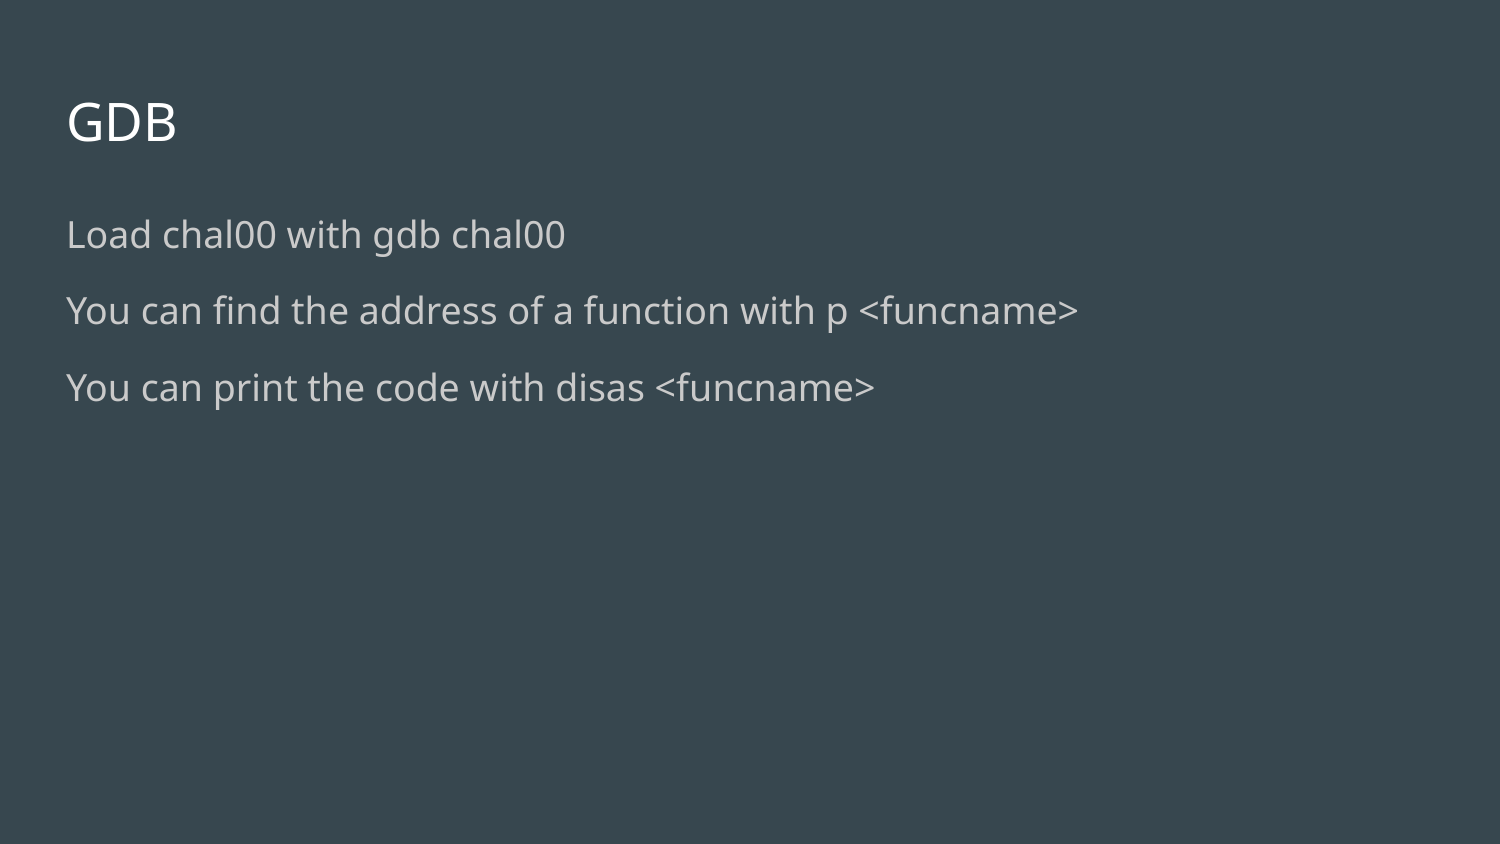

# GDB
Load chal00 with gdb chal00
You can find the address of a function with p <funcname>
You can print the code with disas <funcname>